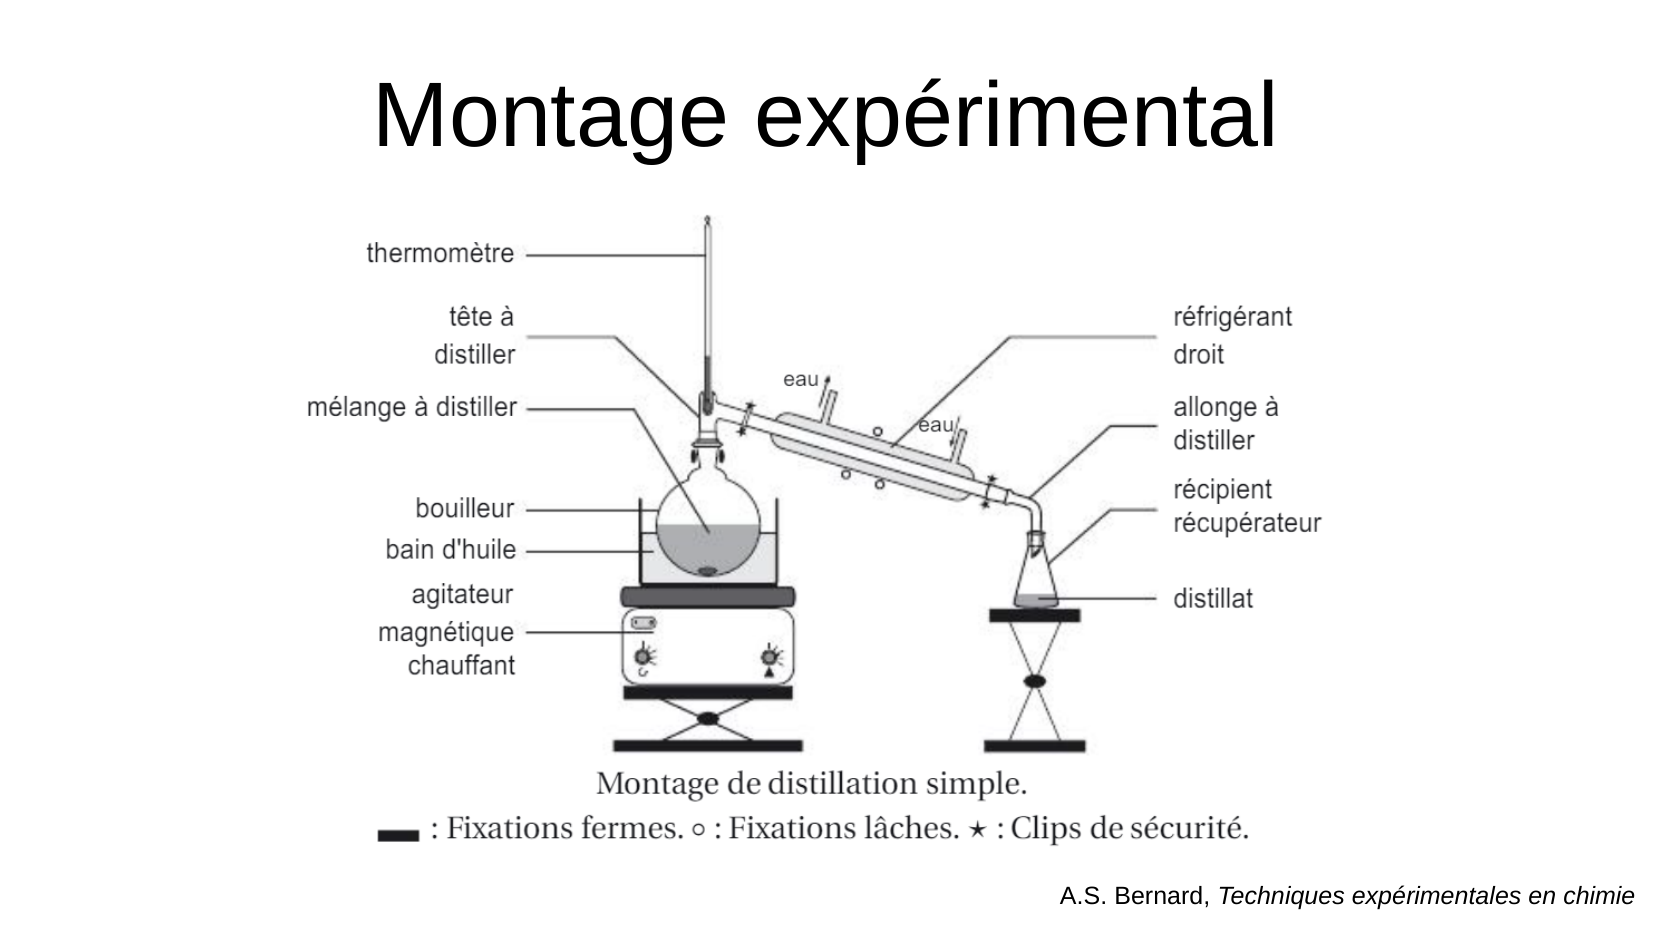

# Montage expérimental
A.S. Bernard, Techniques expérimentales en chimie